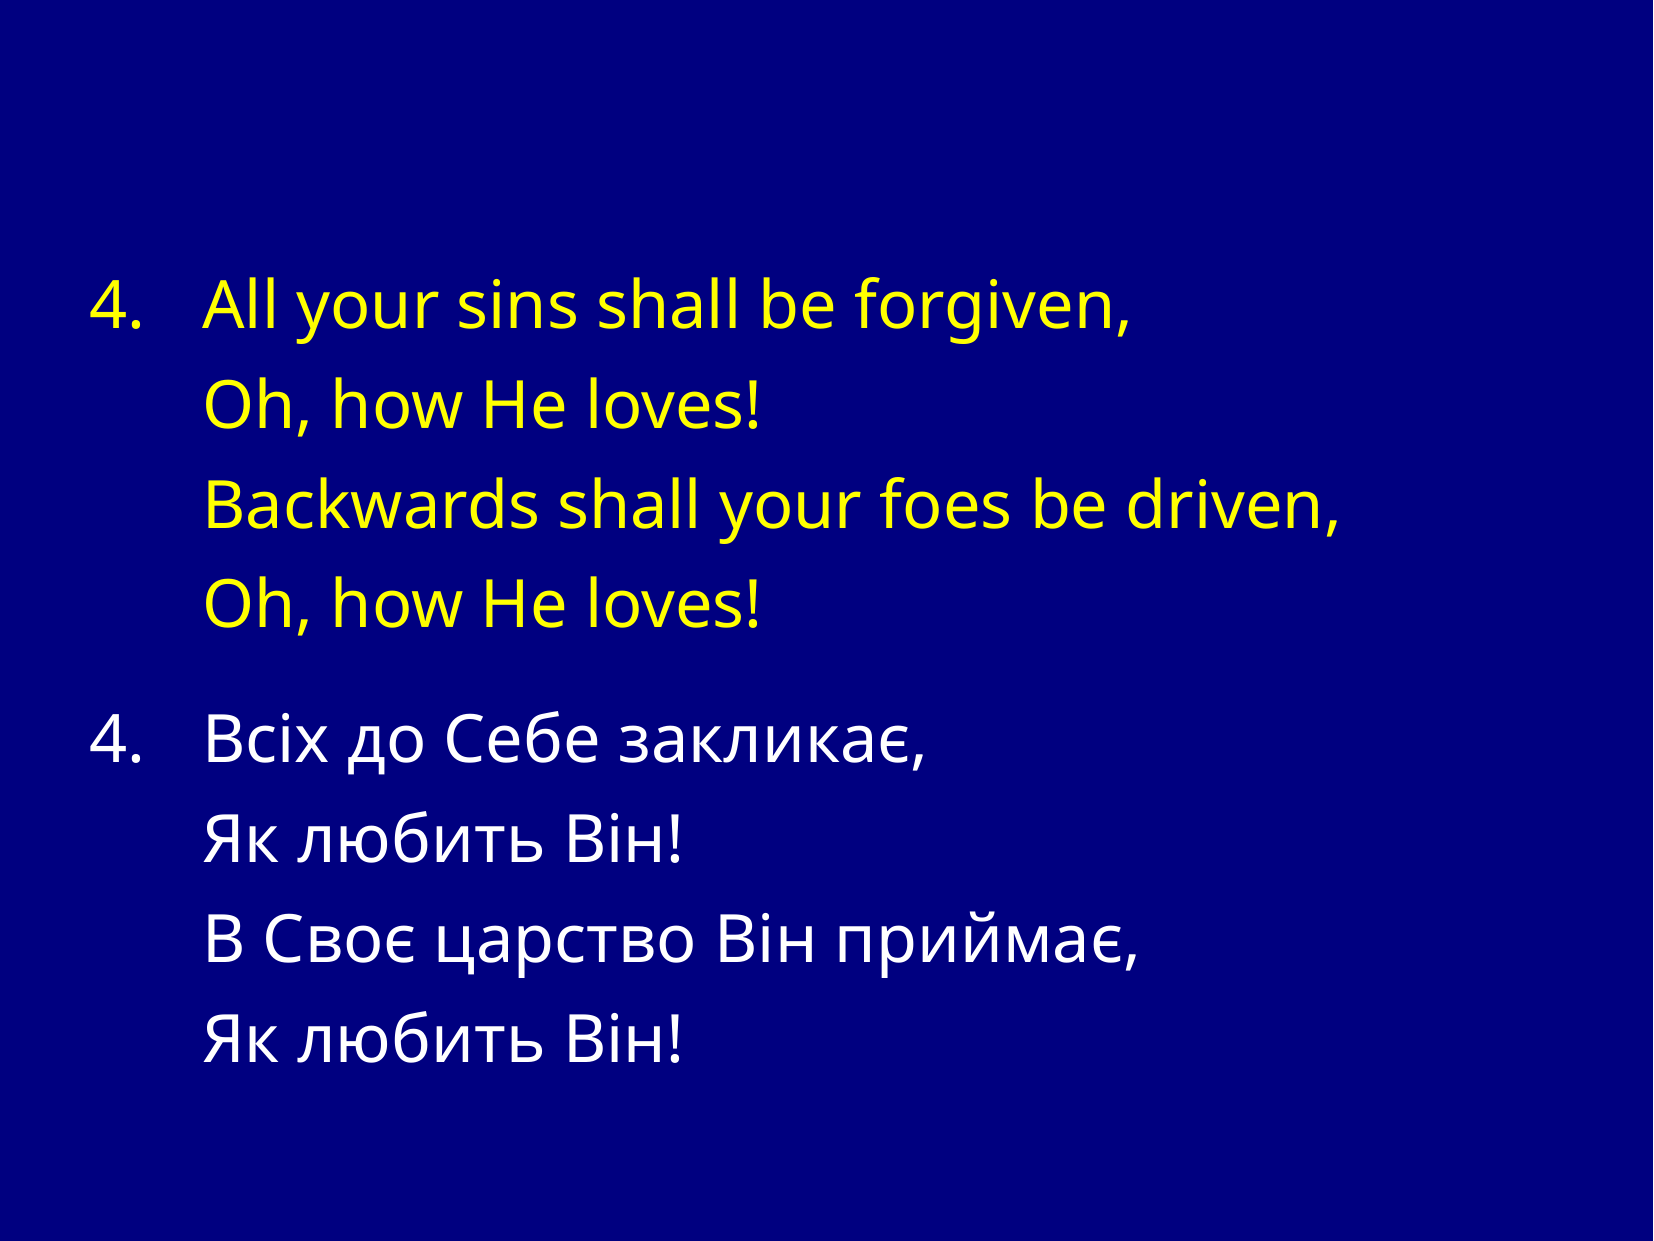

4.	All your sins shall be forgiven,
	Oh, how He loves!
	Backwards shall your foes be driven,
	Oh, how He loves!
4.	Всіх до Себе закликає,
	Як любить Він!
	В Своє царство Він приймає,
	Як любить Він!